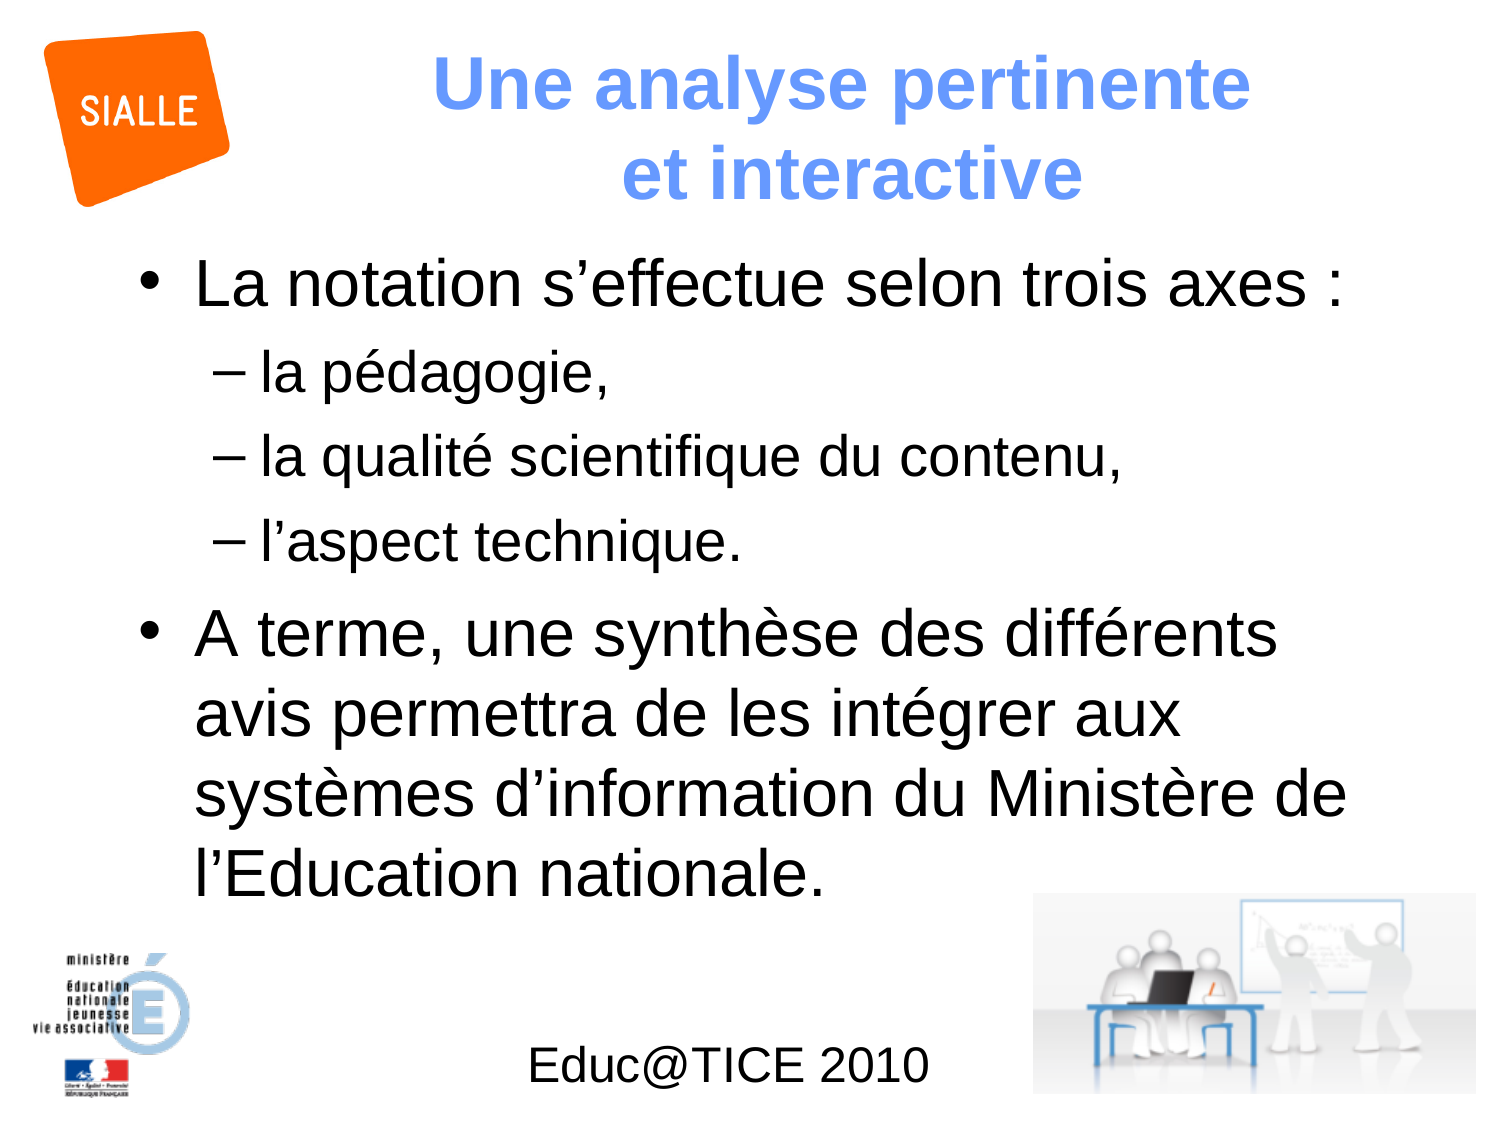

# Une analyse pertinente et interactive
La notation s’effectue selon trois axes :
la pédagogie,
la qualité scientifique du contenu,
l’aspect technique.
A terme, une synthèse des différents avis permettra de les intégrer aux systèmes d’information du Ministère de l’Education nationale.
Educ@TICE 2010